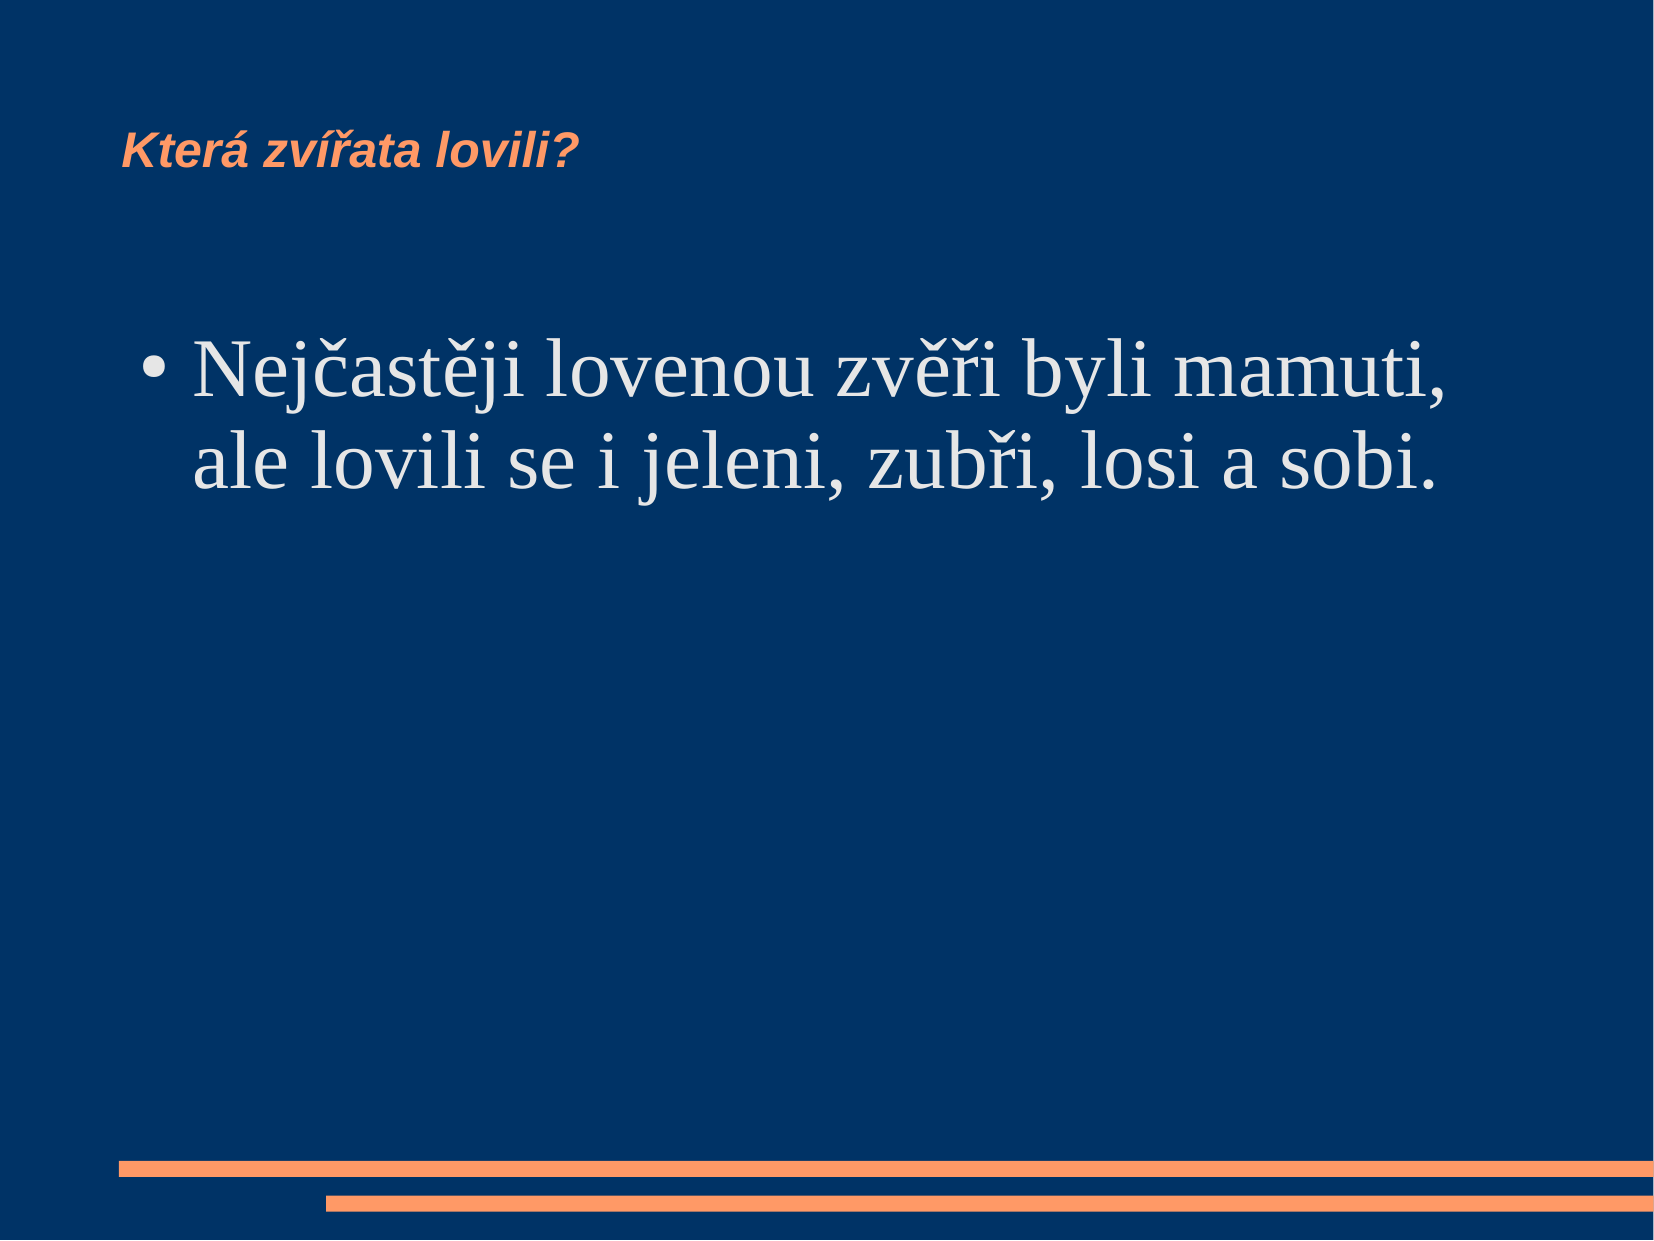

# Která zvířata lovili?
Nejčastěji lovenou zvěři byli mamuti, ale lovili se i jeleni, zubři, losi a sobi.